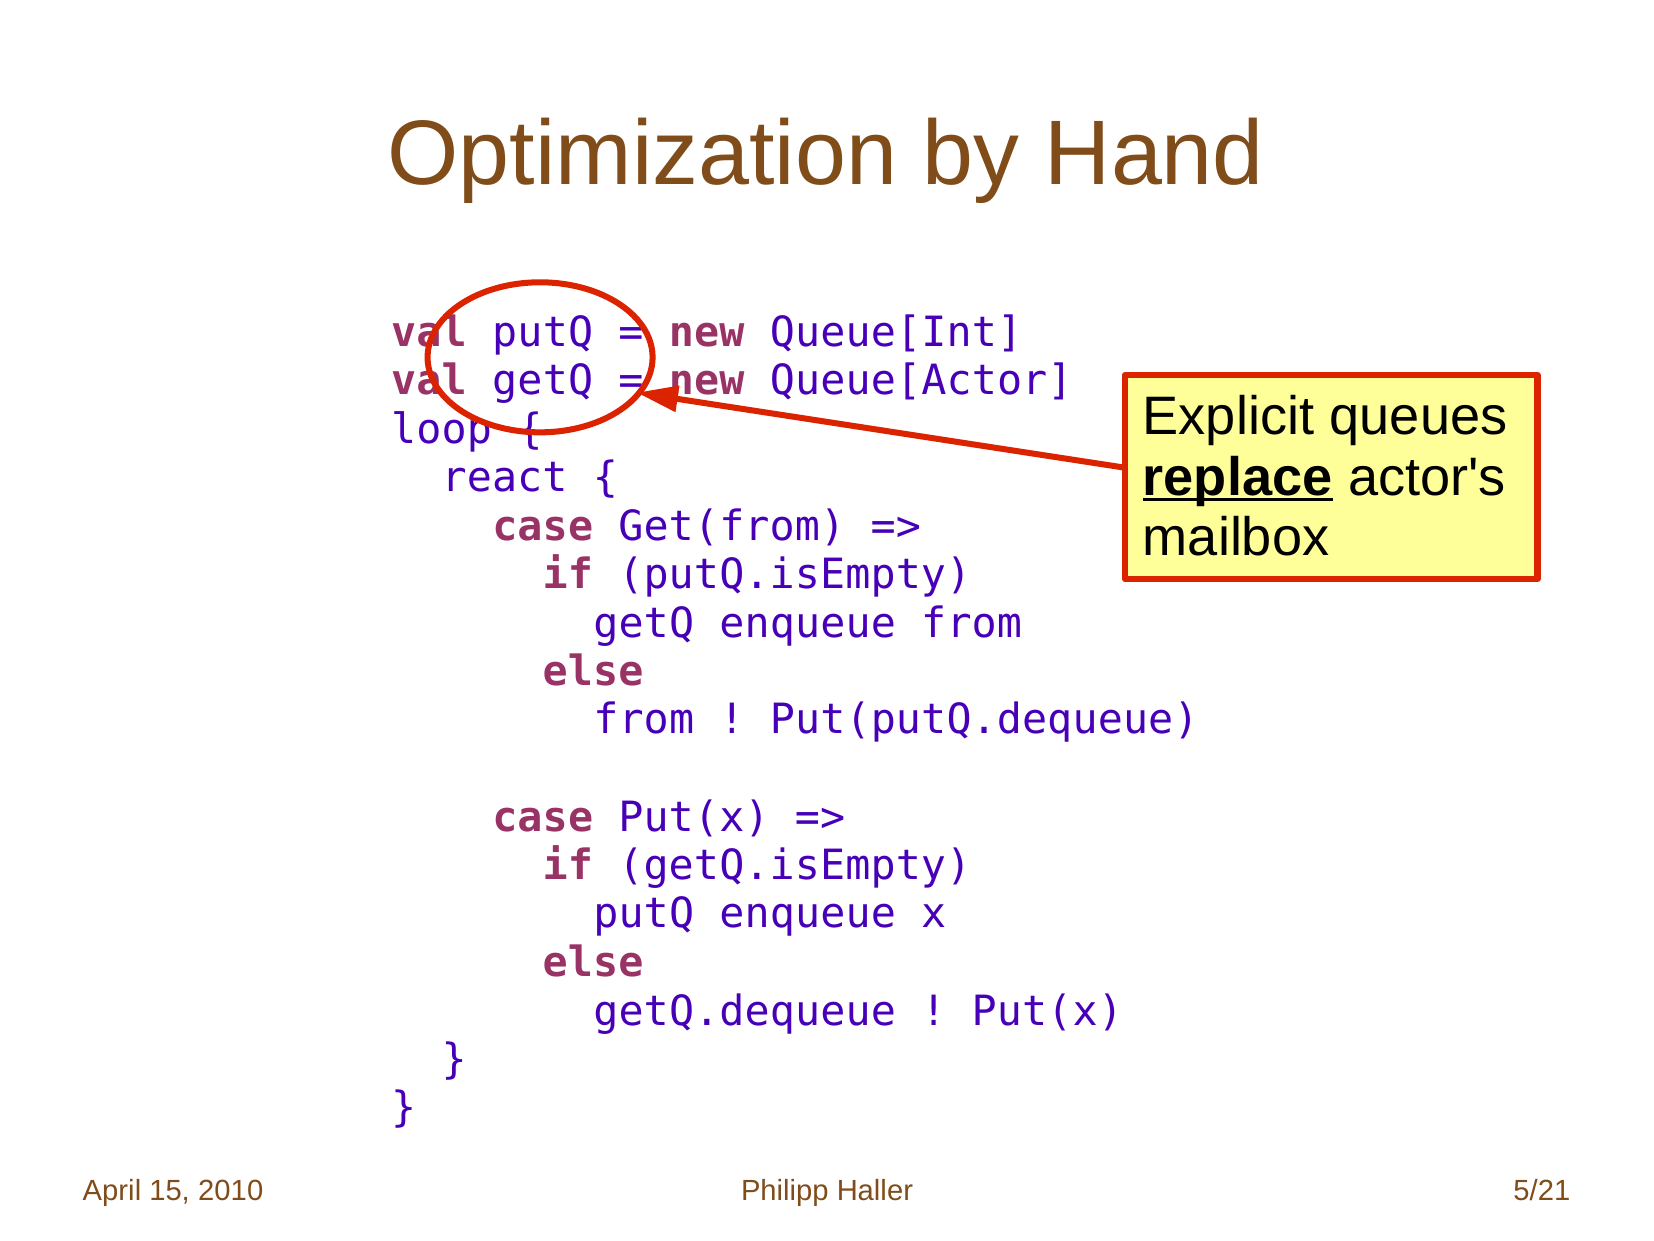

# Optimization by Hand
Explicit queues replace actor's mailbox
val putQ = new Queue[Int]
val getQ = new Queue[Actor]
loop {
 react {
 case Get(from) =>
 if (putQ.isEmpty)
 getQ enqueue from
 else
 from ! Put(putQ.dequeue)
 case Put(x) =>
 if (getQ.isEmpty)
 putQ enqueue x
 else
 getQ.dequeue ! Put(x)
 }
}
April 15, 2010
Translucent Functions
5